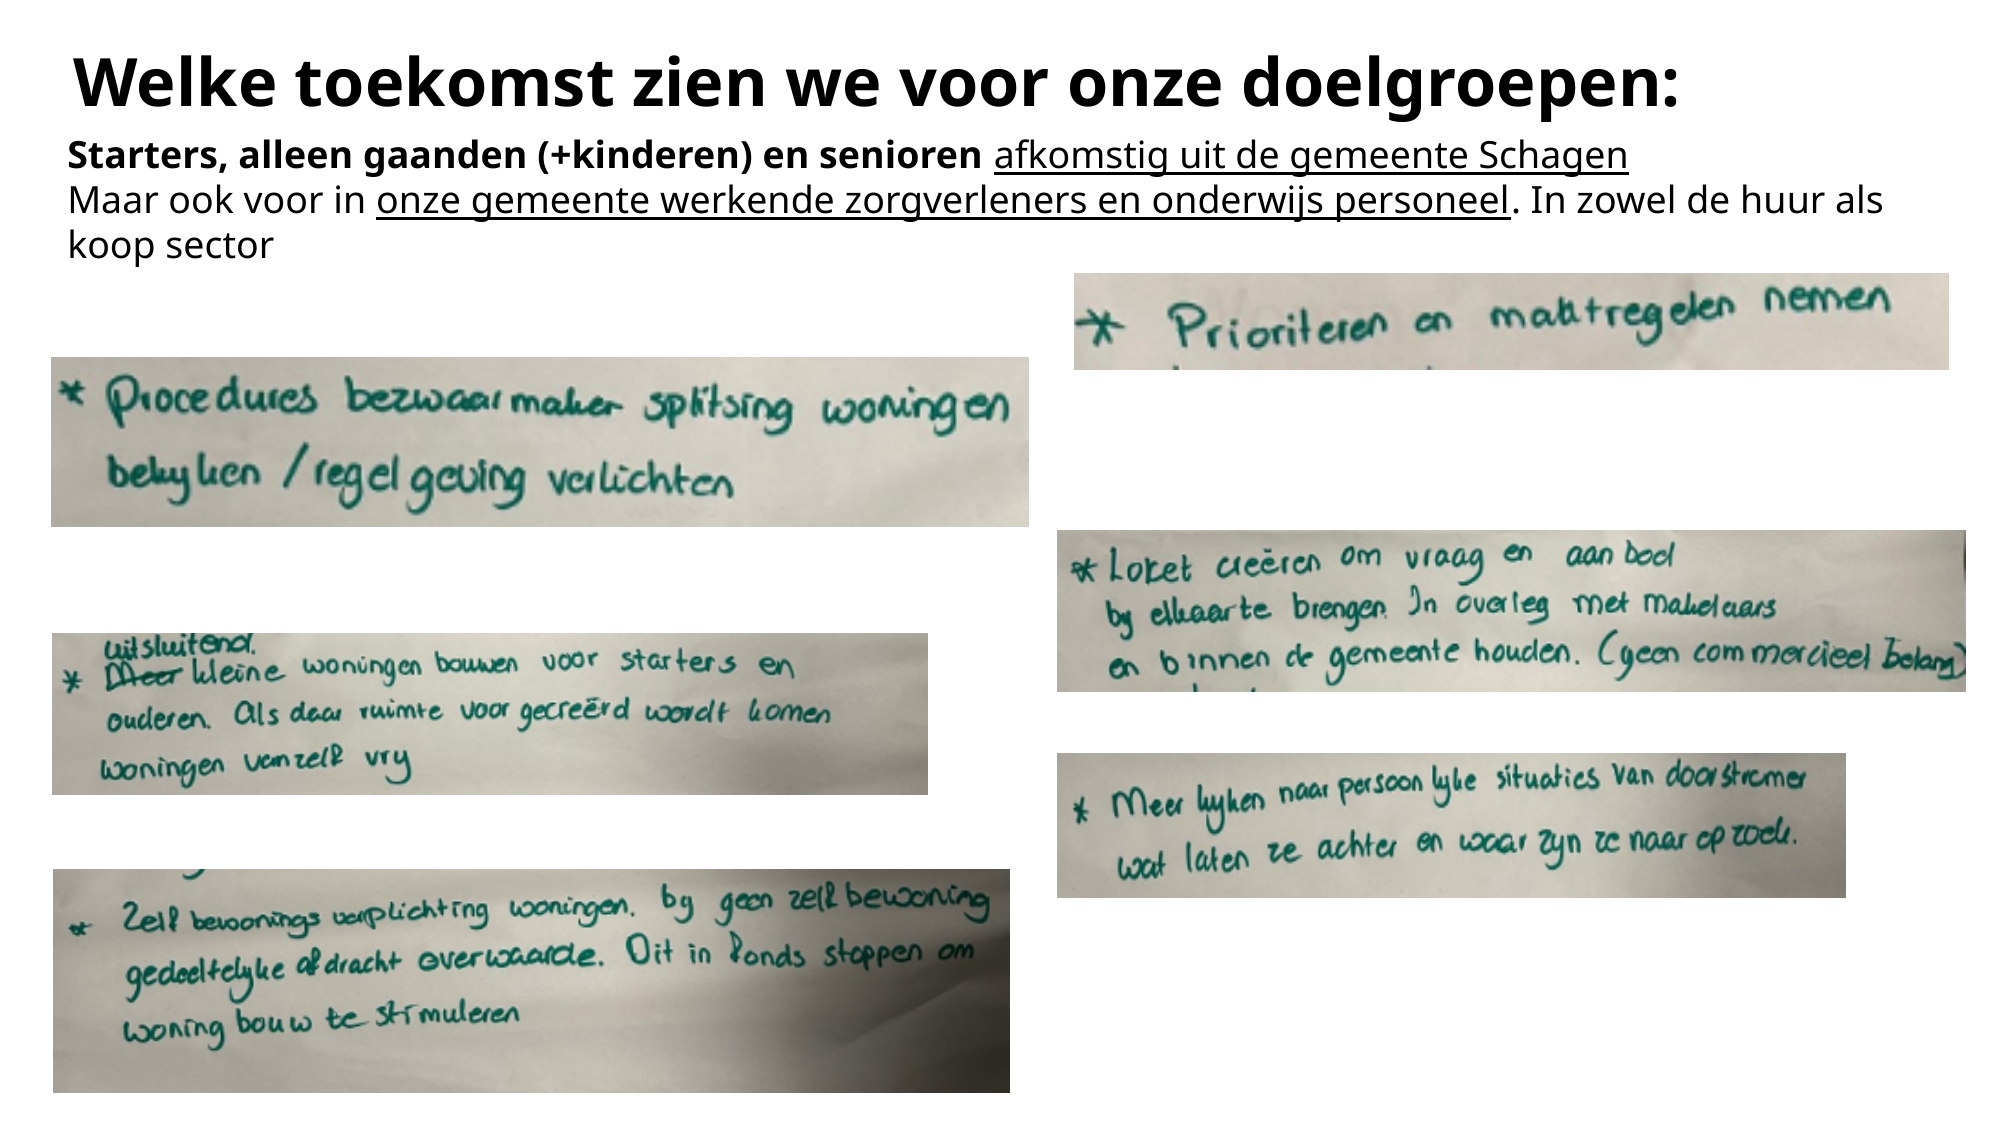

Welke toekomst zien we voor onze doelgroepen:
Starters, alleen gaanden (+kinderen) en senioren afkomstig uit de gemeente Schagen
Maar ook voor in onze gemeente werkende zorgverleners en onderwijs personeel. In zowel de huur als koop sector